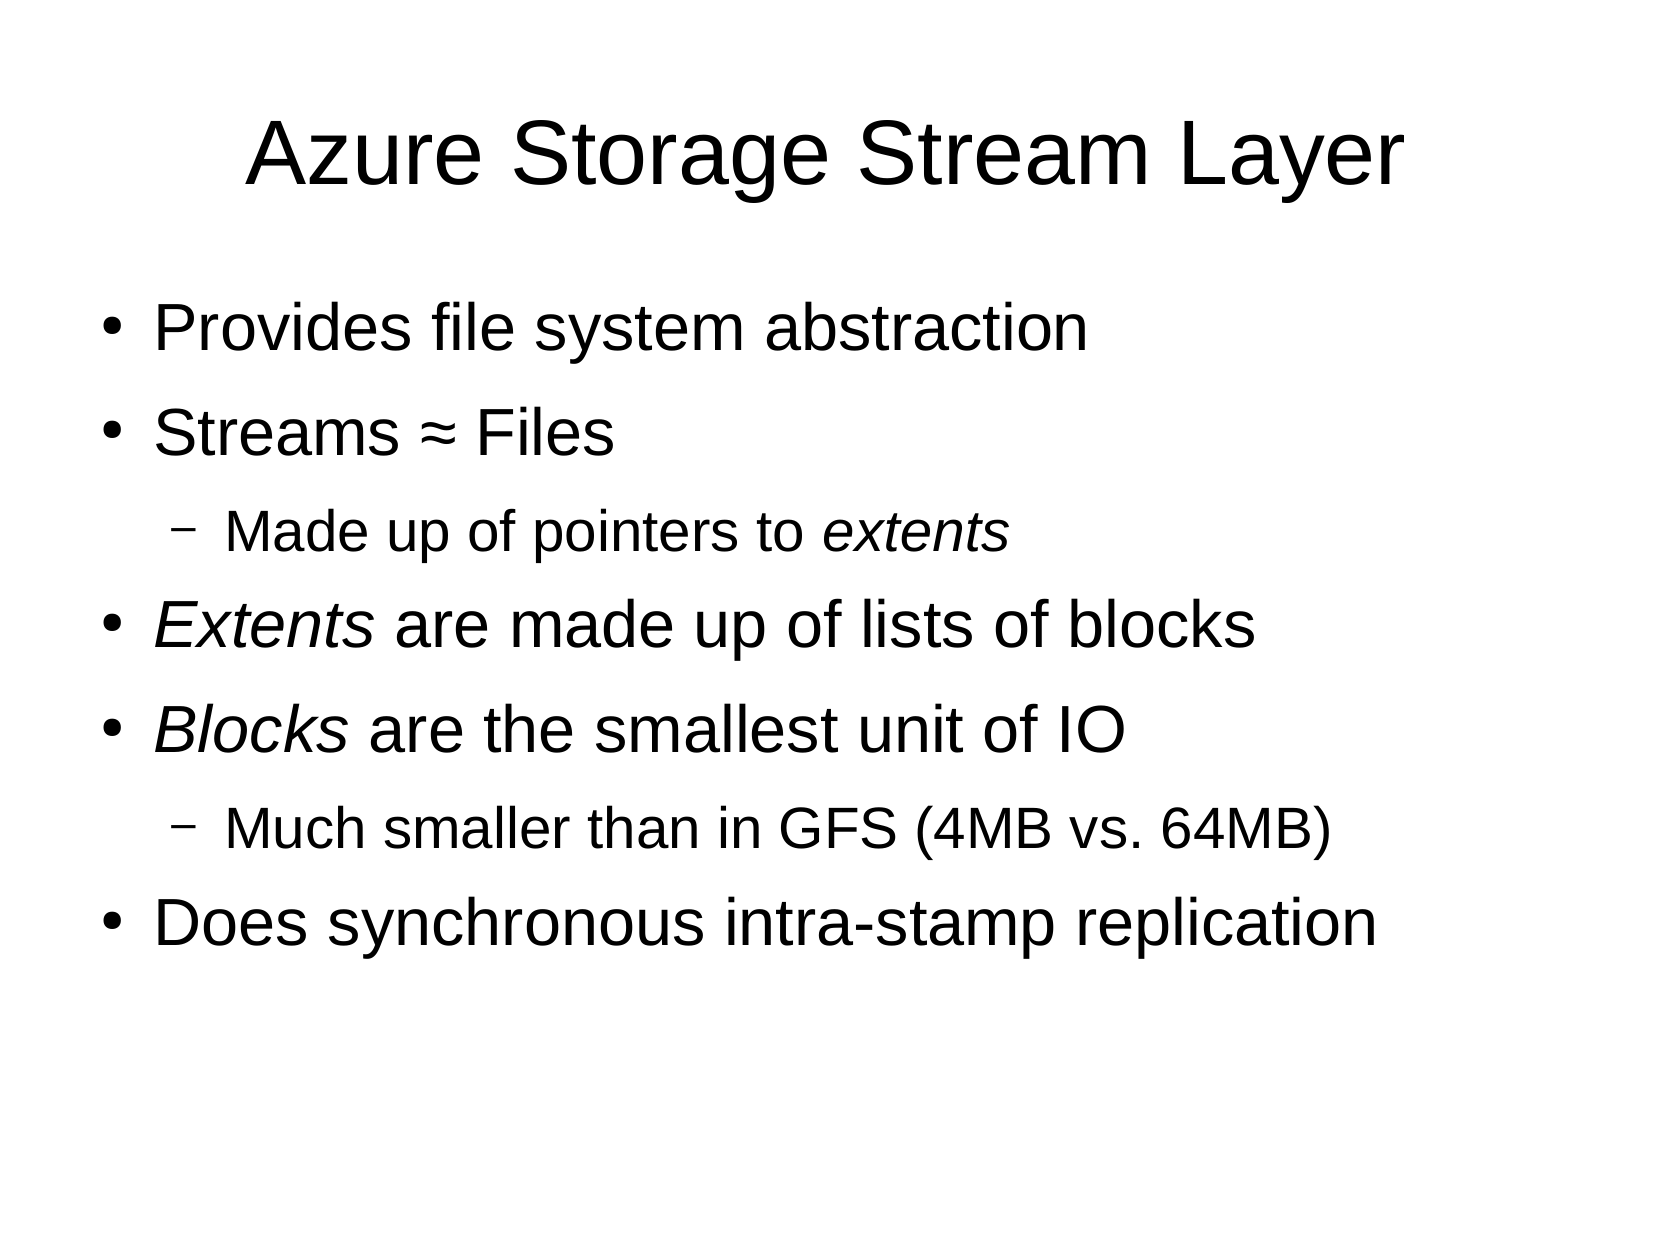

# Azure Storage Stream Layer
Provides file system abstraction
Streams ≈ Files
Made up of pointers to extents
Extents are made up of lists of blocks
Blocks are the smallest unit of IO
Much smaller than in GFS (4MB vs. 64MB)
Does synchronous intra-stamp replication